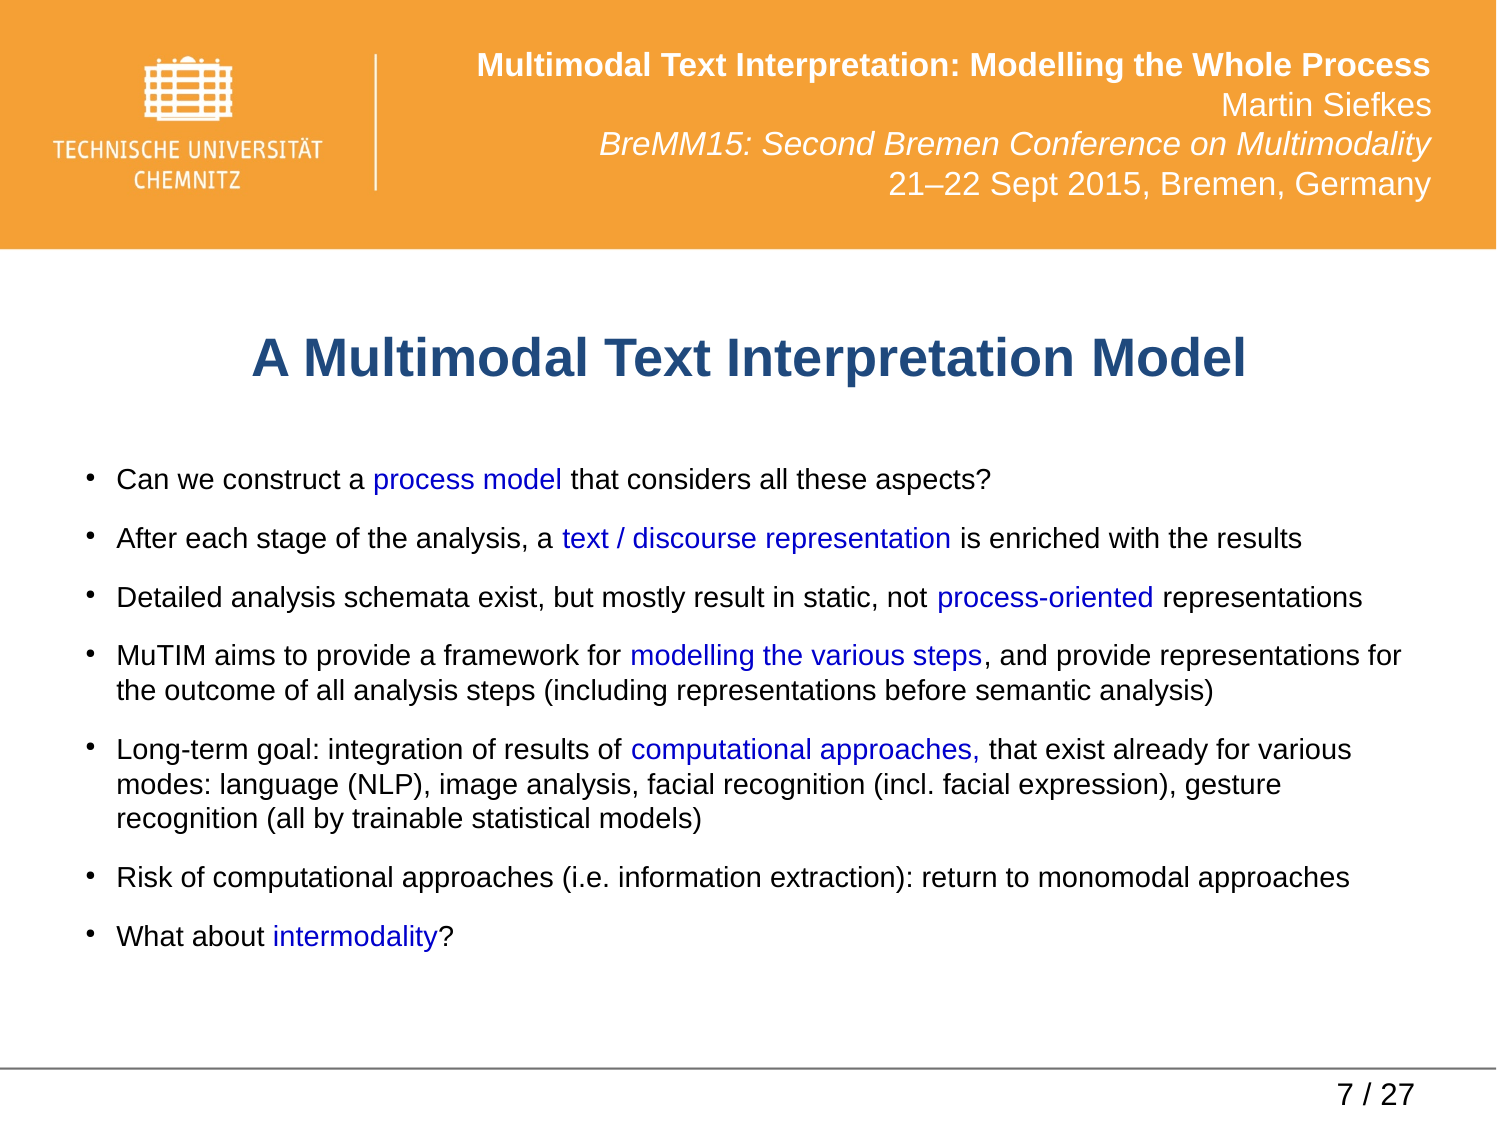

#
A Multimodal Text Interpretation Model
Can we construct a process model that considers all these aspects?
After each stage of the analysis, a text / discourse representation is enriched with the results
Detailed analysis schemata exist, but mostly result in static, not process-oriented representations
MuTIM aims to provide a framework for modelling the various steps, and provide representations for the outcome of all analysis steps (including representations before semantic analysis)
Long-term goal: integration of results of computational approaches, that exist already for various modes: language (NLP), image analysis, facial recognition (incl. facial expression), gesture recognition (all by trainable statistical models)
Risk of computational approaches (i.e. information extraction): return to monomodal approaches
What about intermodality?